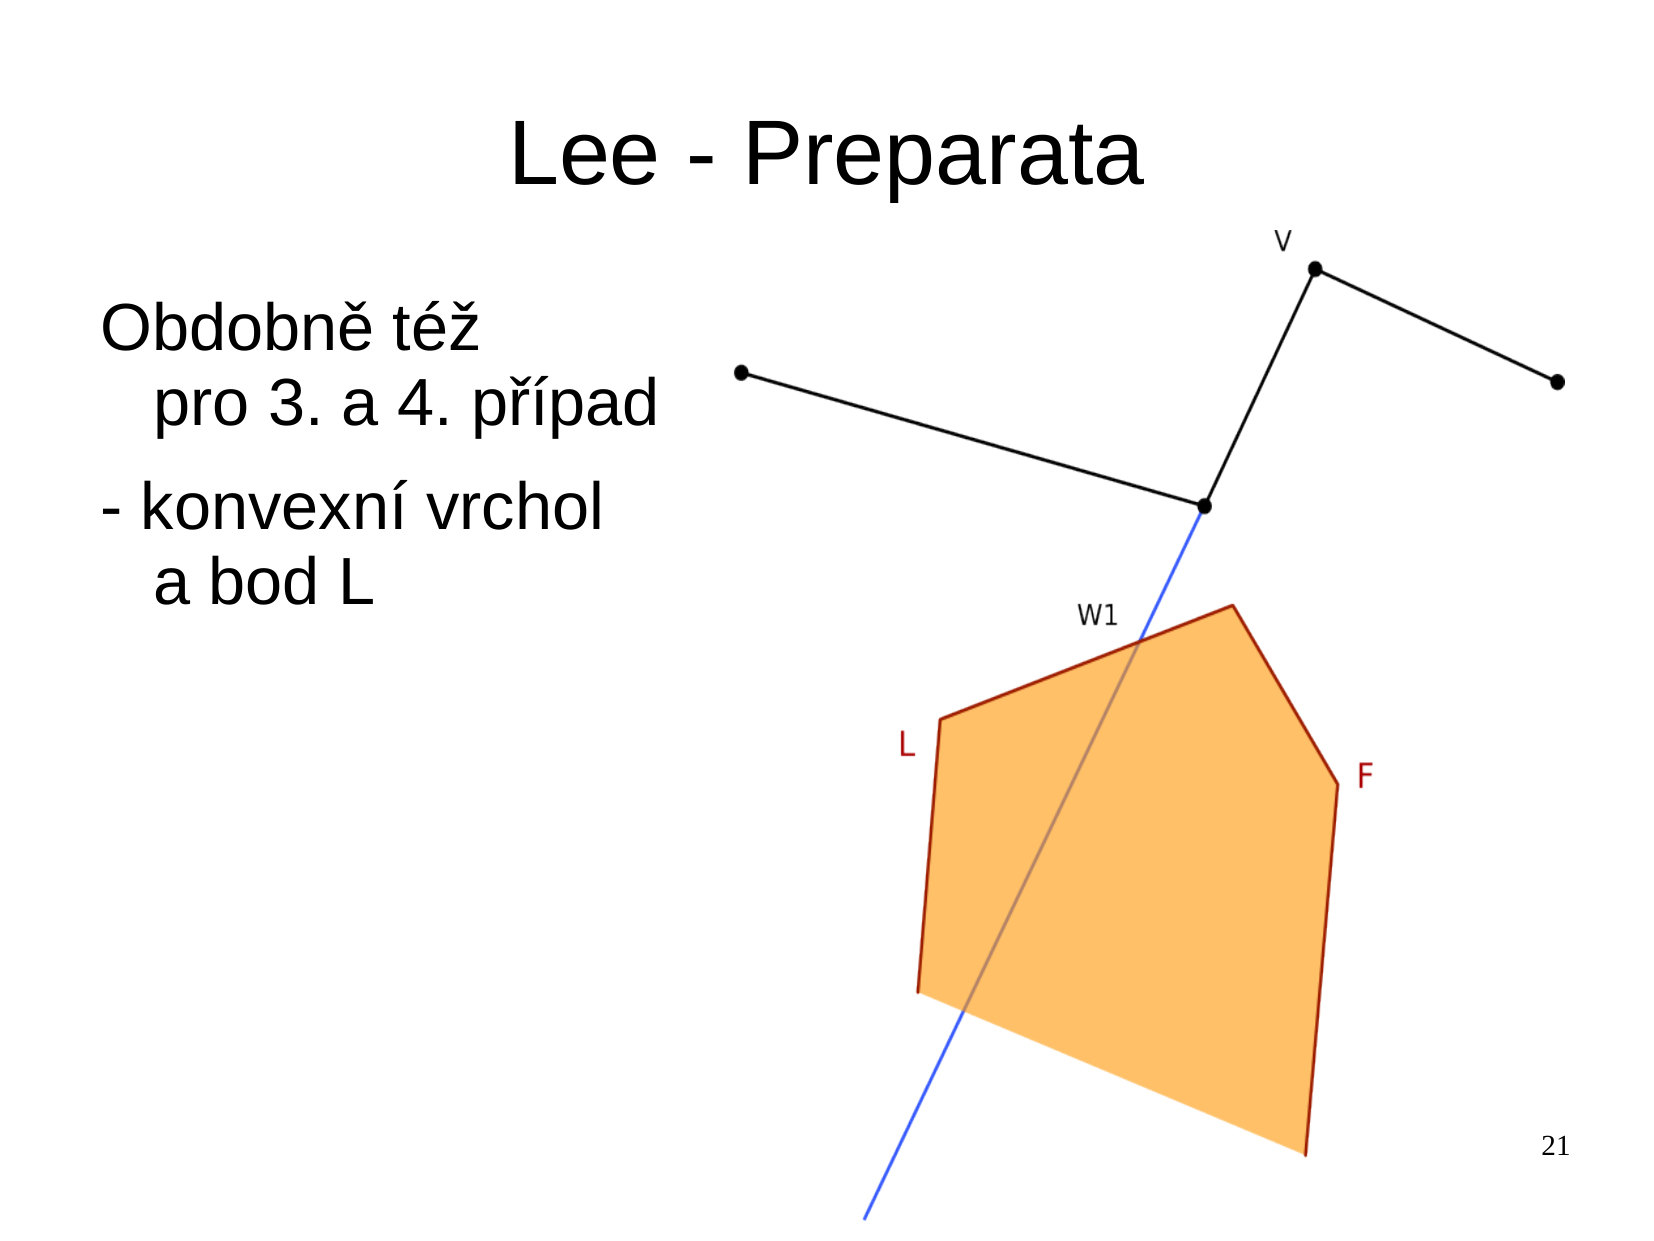

# Lee - Preparata
Obdobně též
pro 3. a 4. případ
- konvexní vrchol
a bod L
21